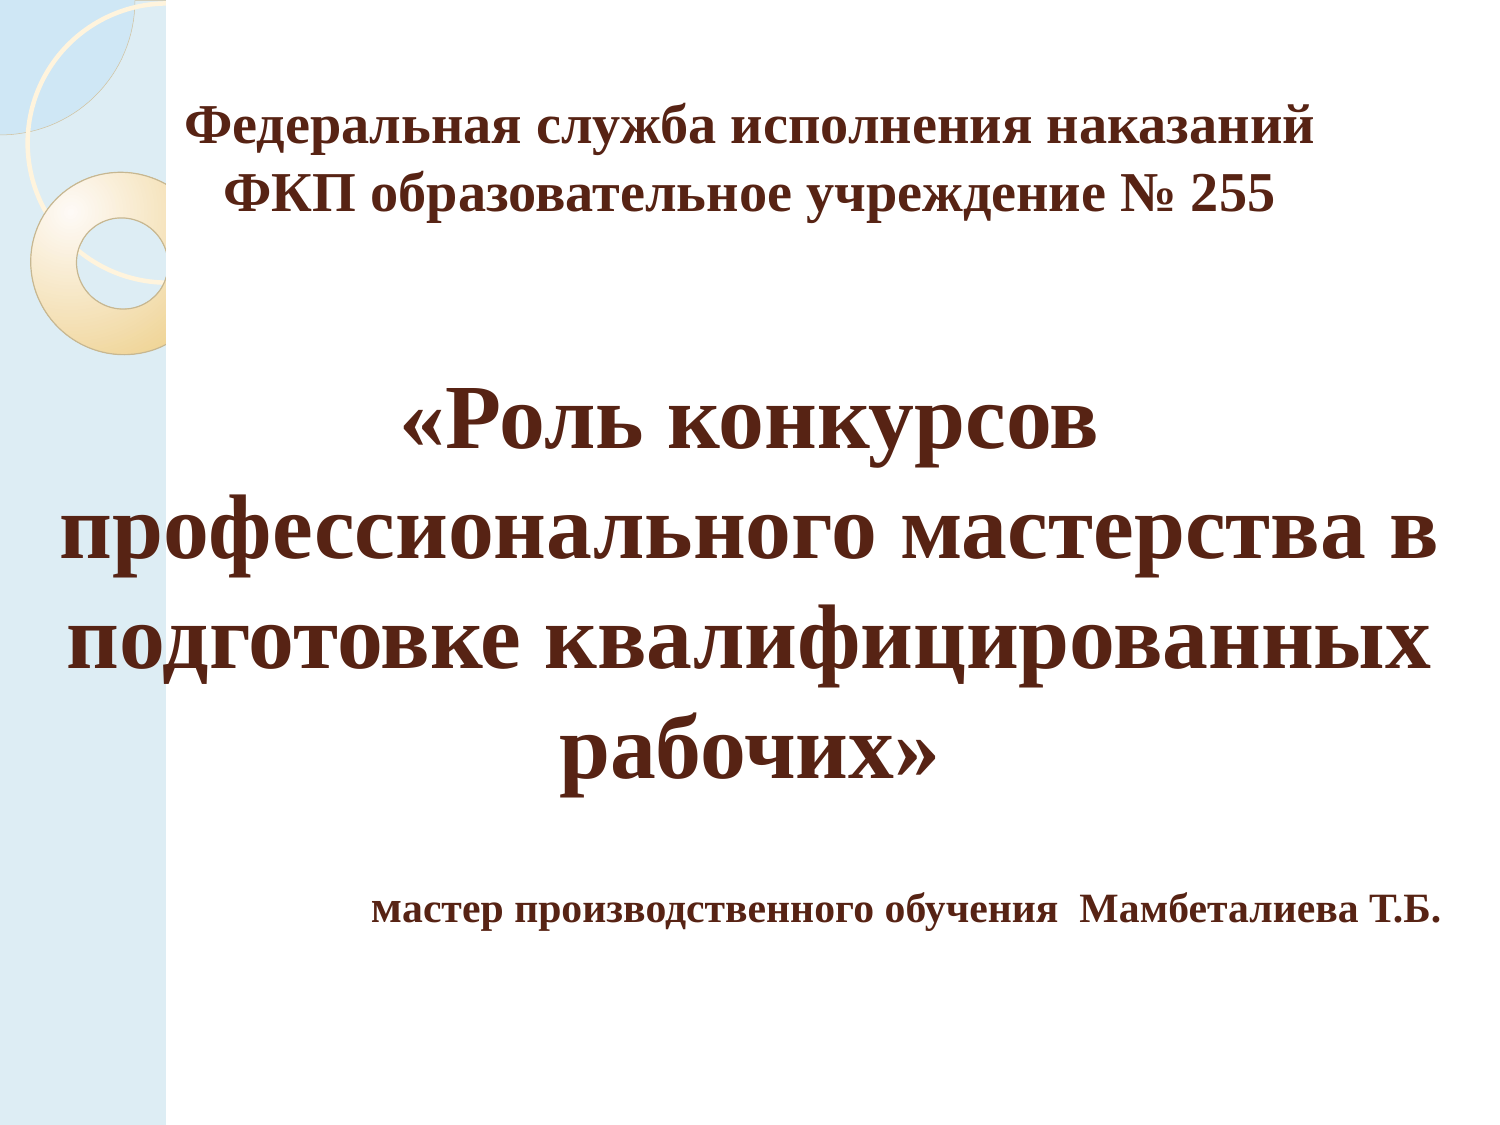

# Федеральная служба исполнения наказаний ФКП образовательное учреждение № 255 «Роль конкурсов профессионального мастерства в подготовке квалифицированных рабочих» мастер производственного обучения Мамбеталиева Т.Б.